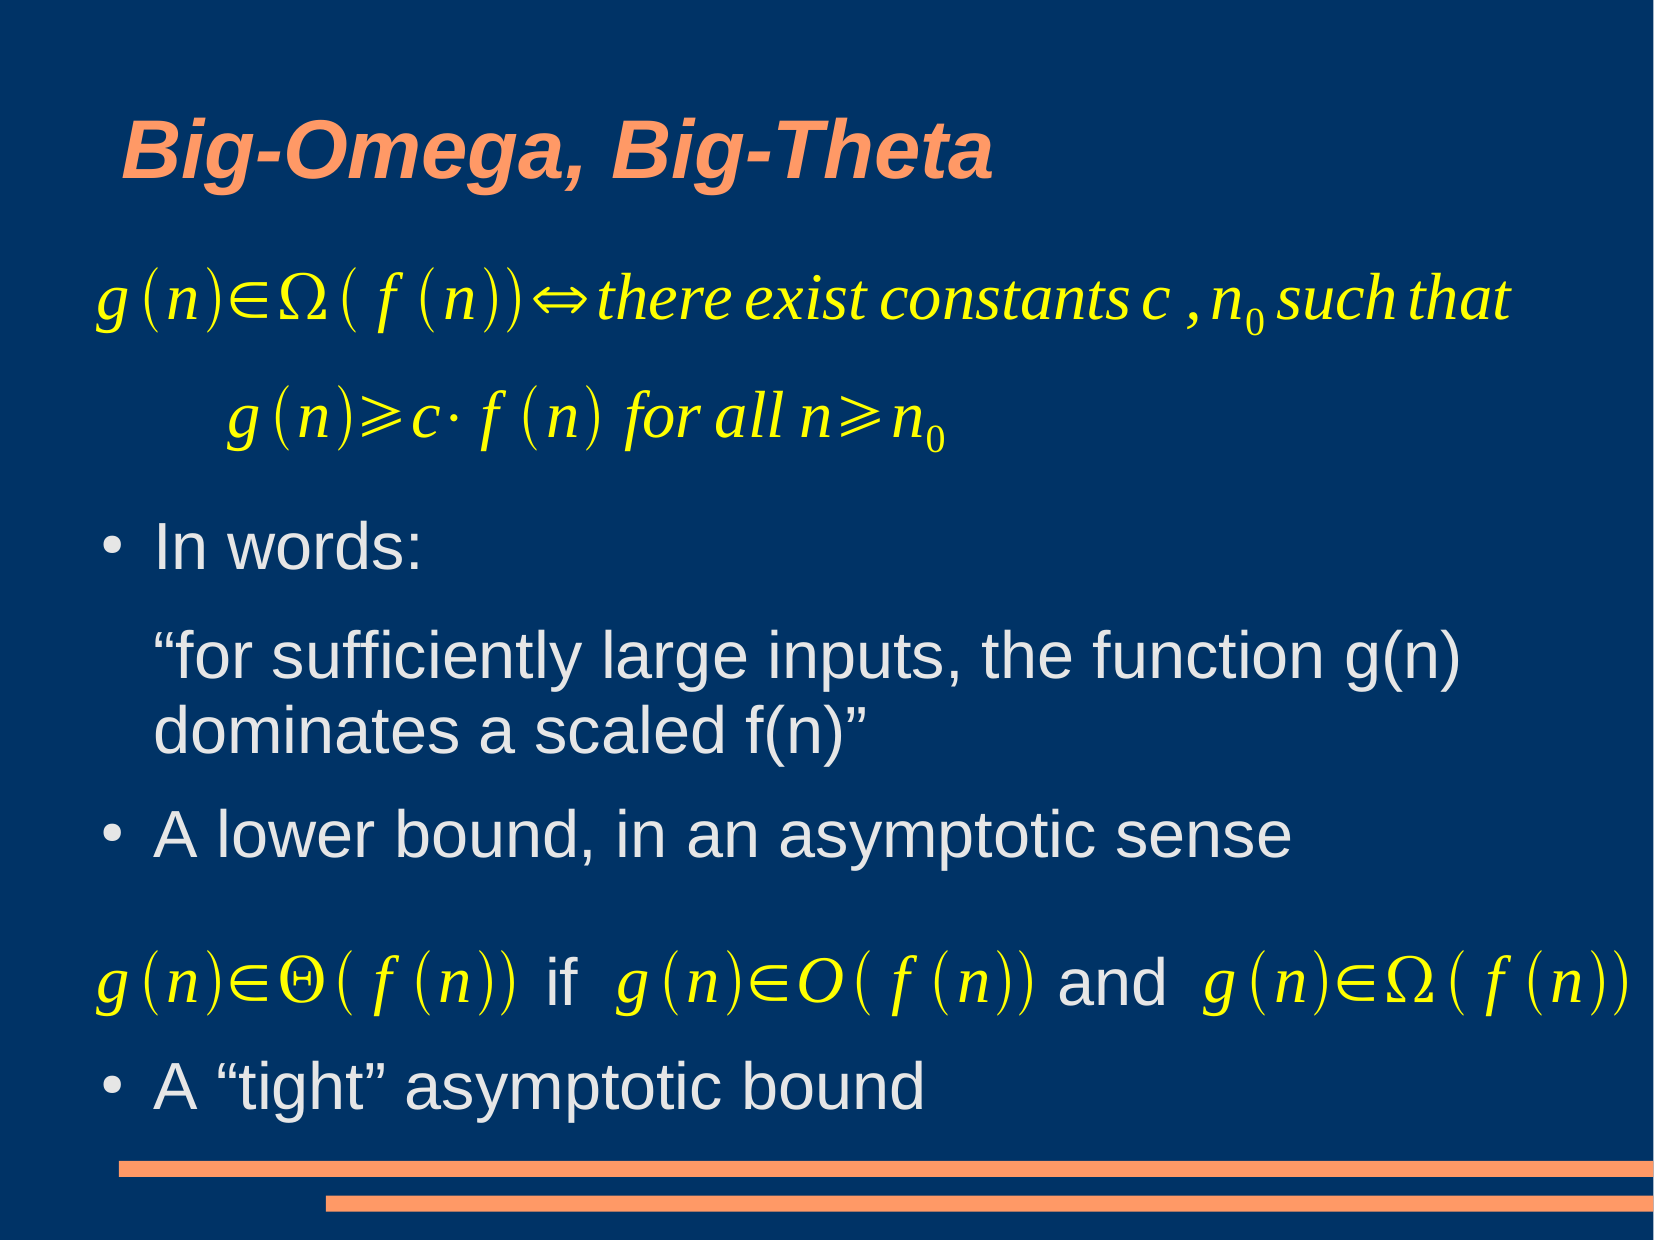

# Big-Omega, Big-Theta
In words:
“for sufficiently large inputs, the function g(n) dominates a scaled f(n)”
A lower bound, in an asymptotic sense
 if and
A “tight” asymptotic bound